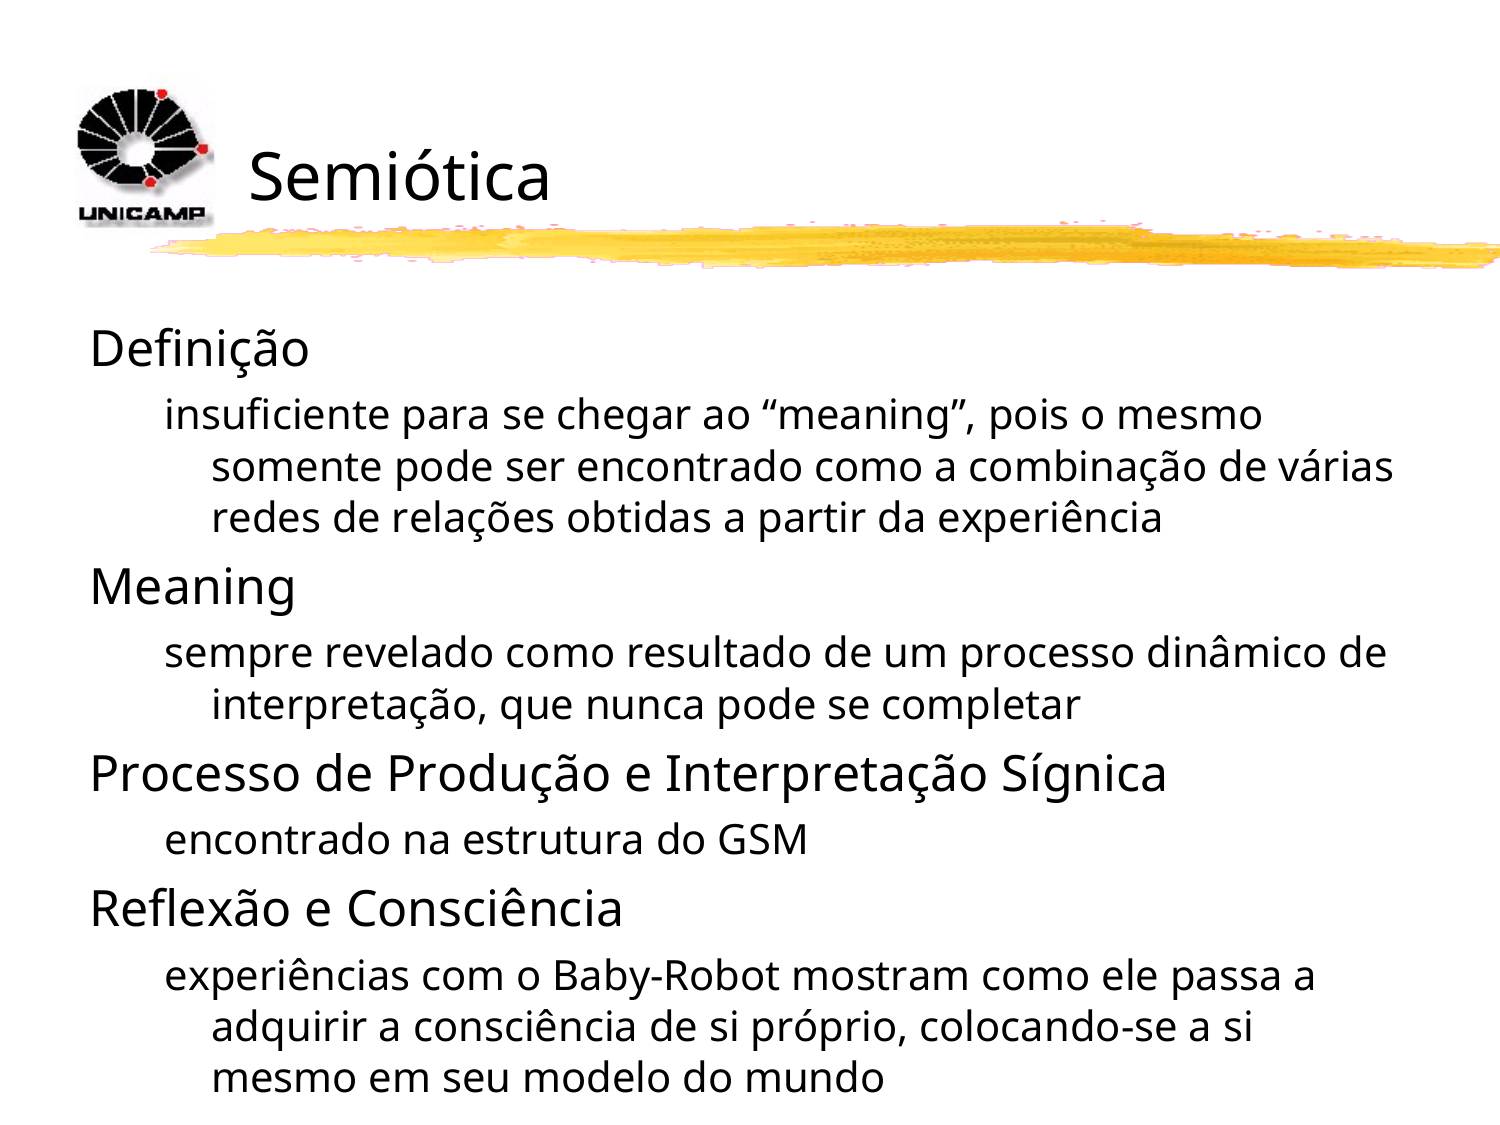

# Semiótica
Definição
insuficiente para se chegar ao “meaning”, pois o mesmo somente pode ser encontrado como a combinação de várias redes de relações obtidas a partir da experiência
Meaning
sempre revelado como resultado de um processo dinâmico de interpretação, que nunca pode se completar
Processo de Produção e Interpretação Sígnica
encontrado na estrutura do GSM
Reflexão e Consciência
experiências com o Baby-Robot mostram como ele passa a adquirir a consciência de si próprio, colocando-se a si mesmo em seu modelo do mundo